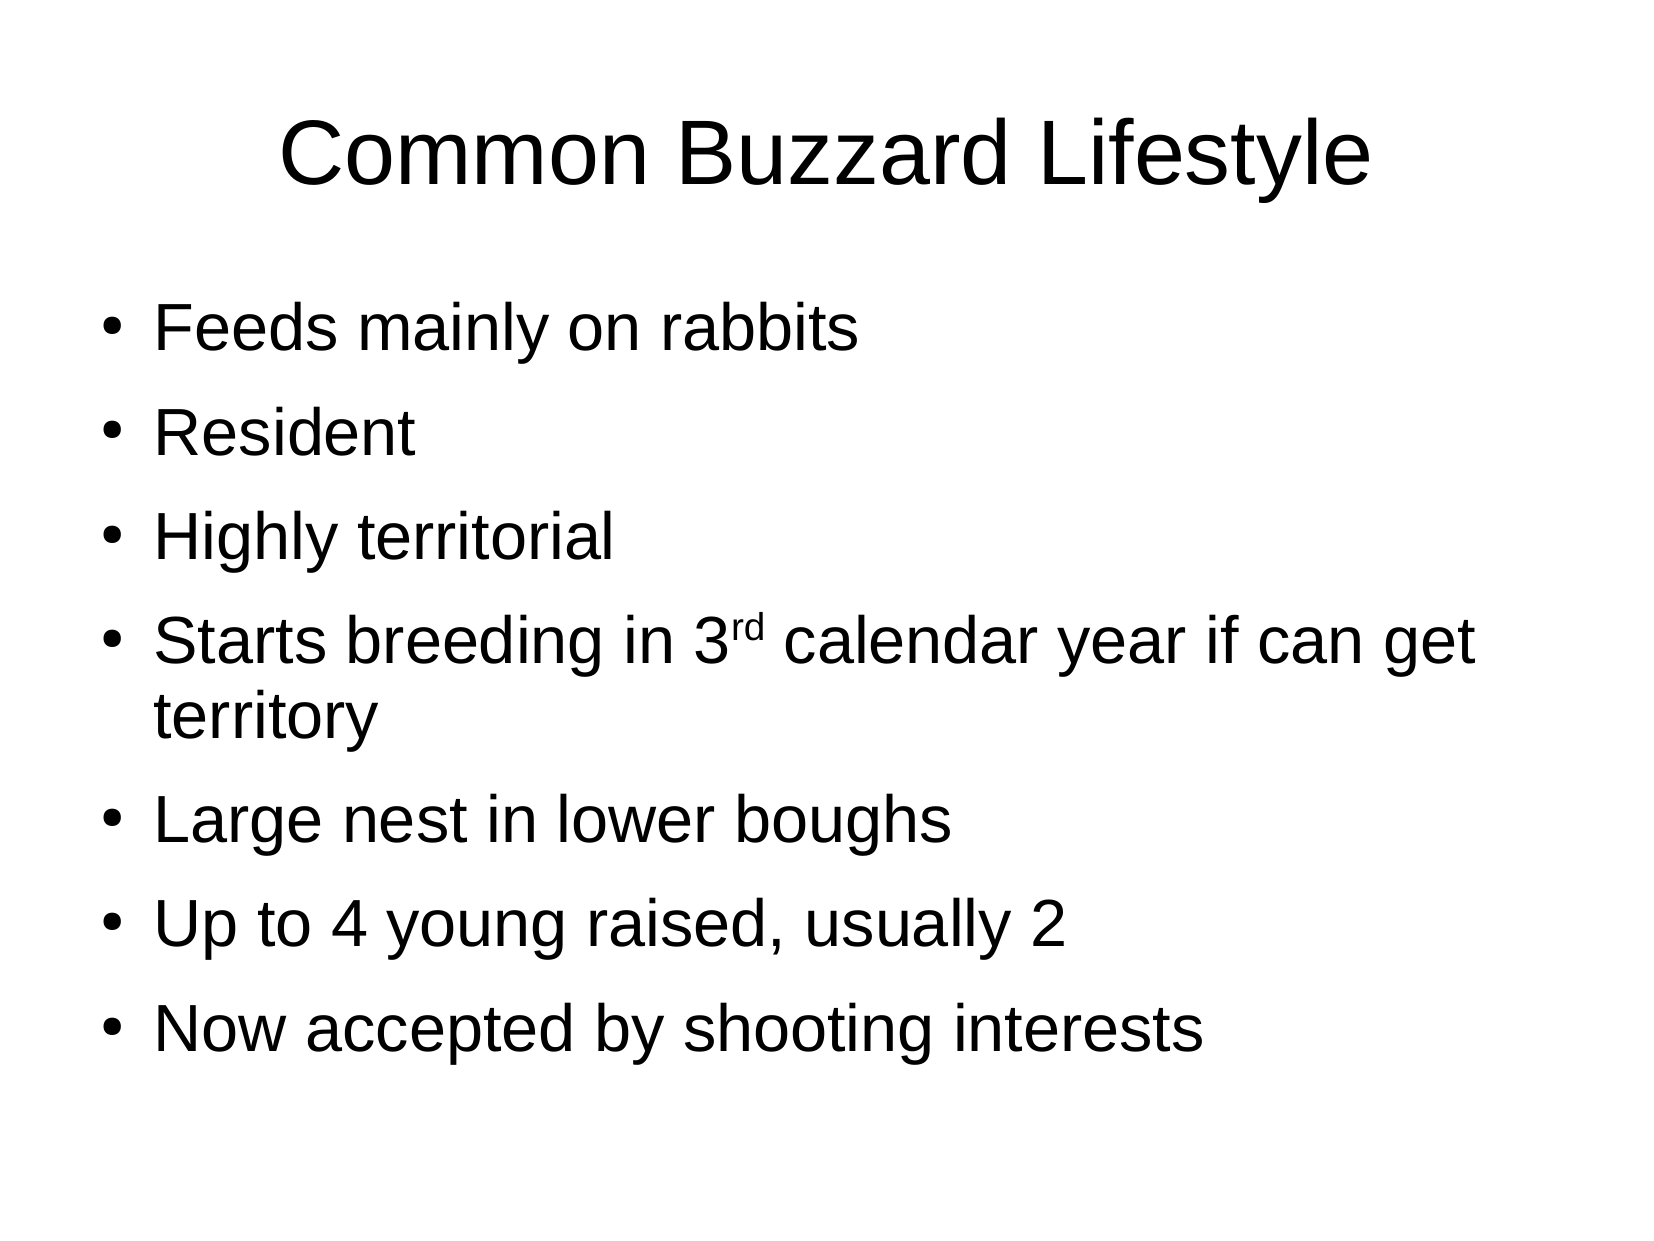

# Common Buzzard Lifestyle
Feeds mainly on rabbits
Resident
Highly territorial
Starts breeding in 3rd calendar year if can get territory
Large nest in lower boughs
Up to 4 young raised, usually 2
Now accepted by shooting interests